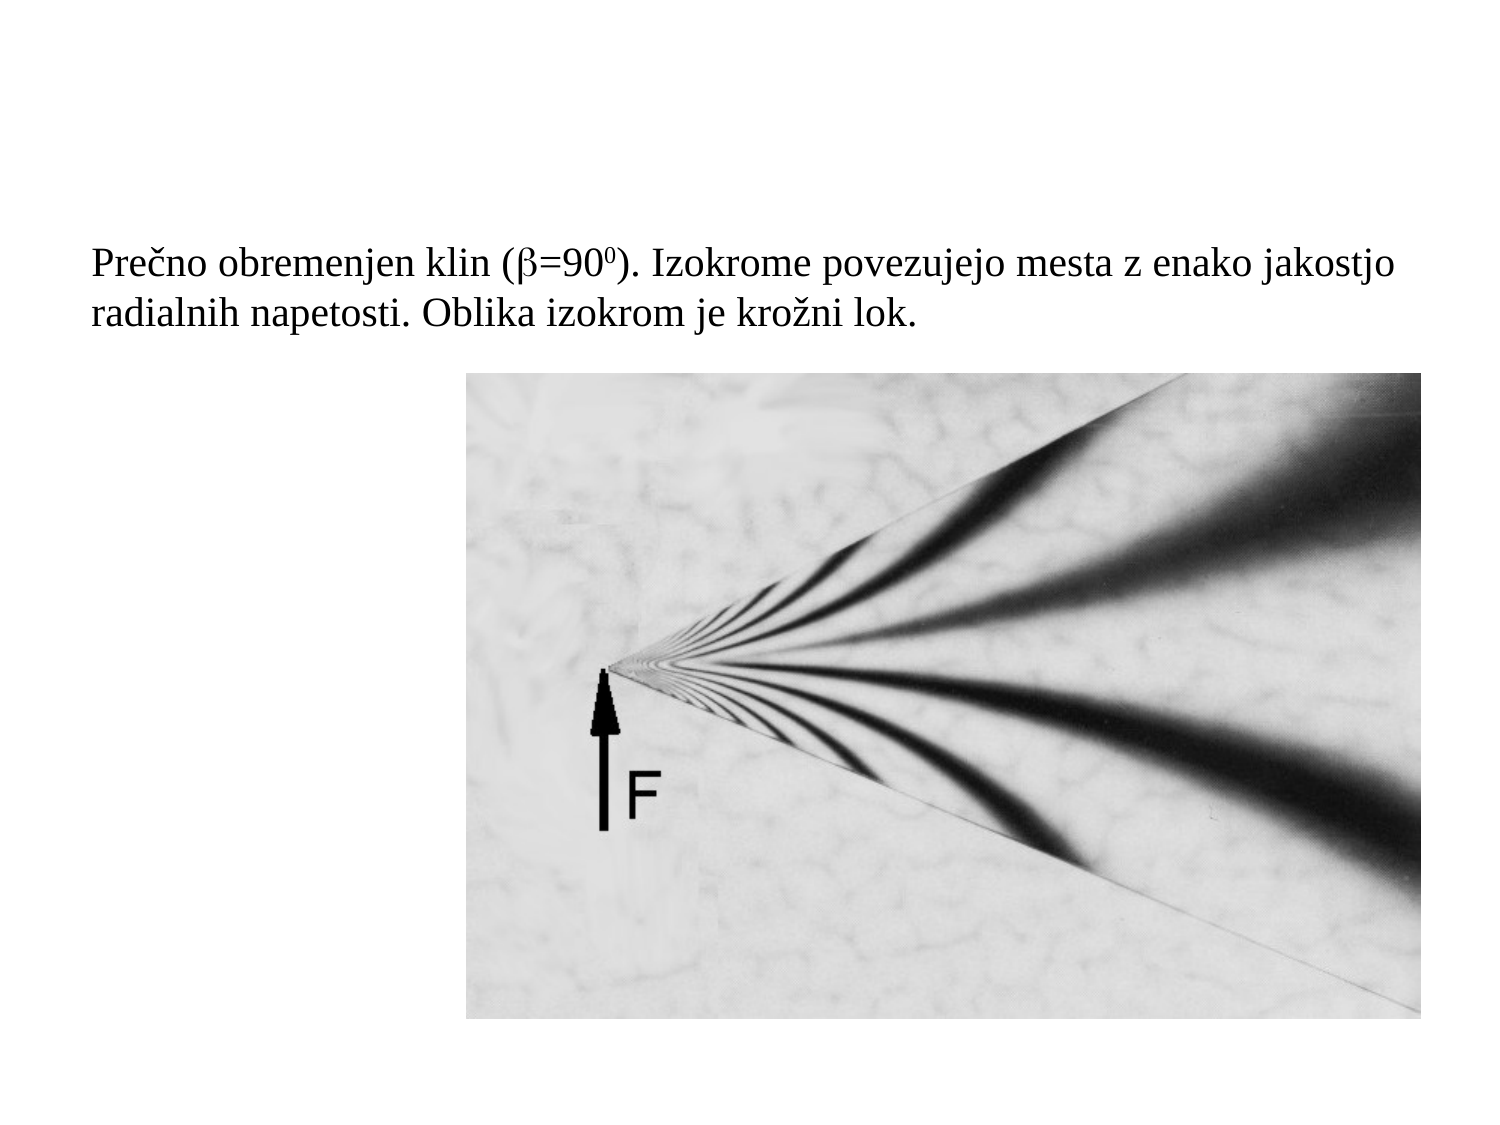

Prečno obremenjen klin (=900). Izokrome povezujejo mesta z enako jakostjo radialnih napetosti. Oblika izokrom je krožni lok.